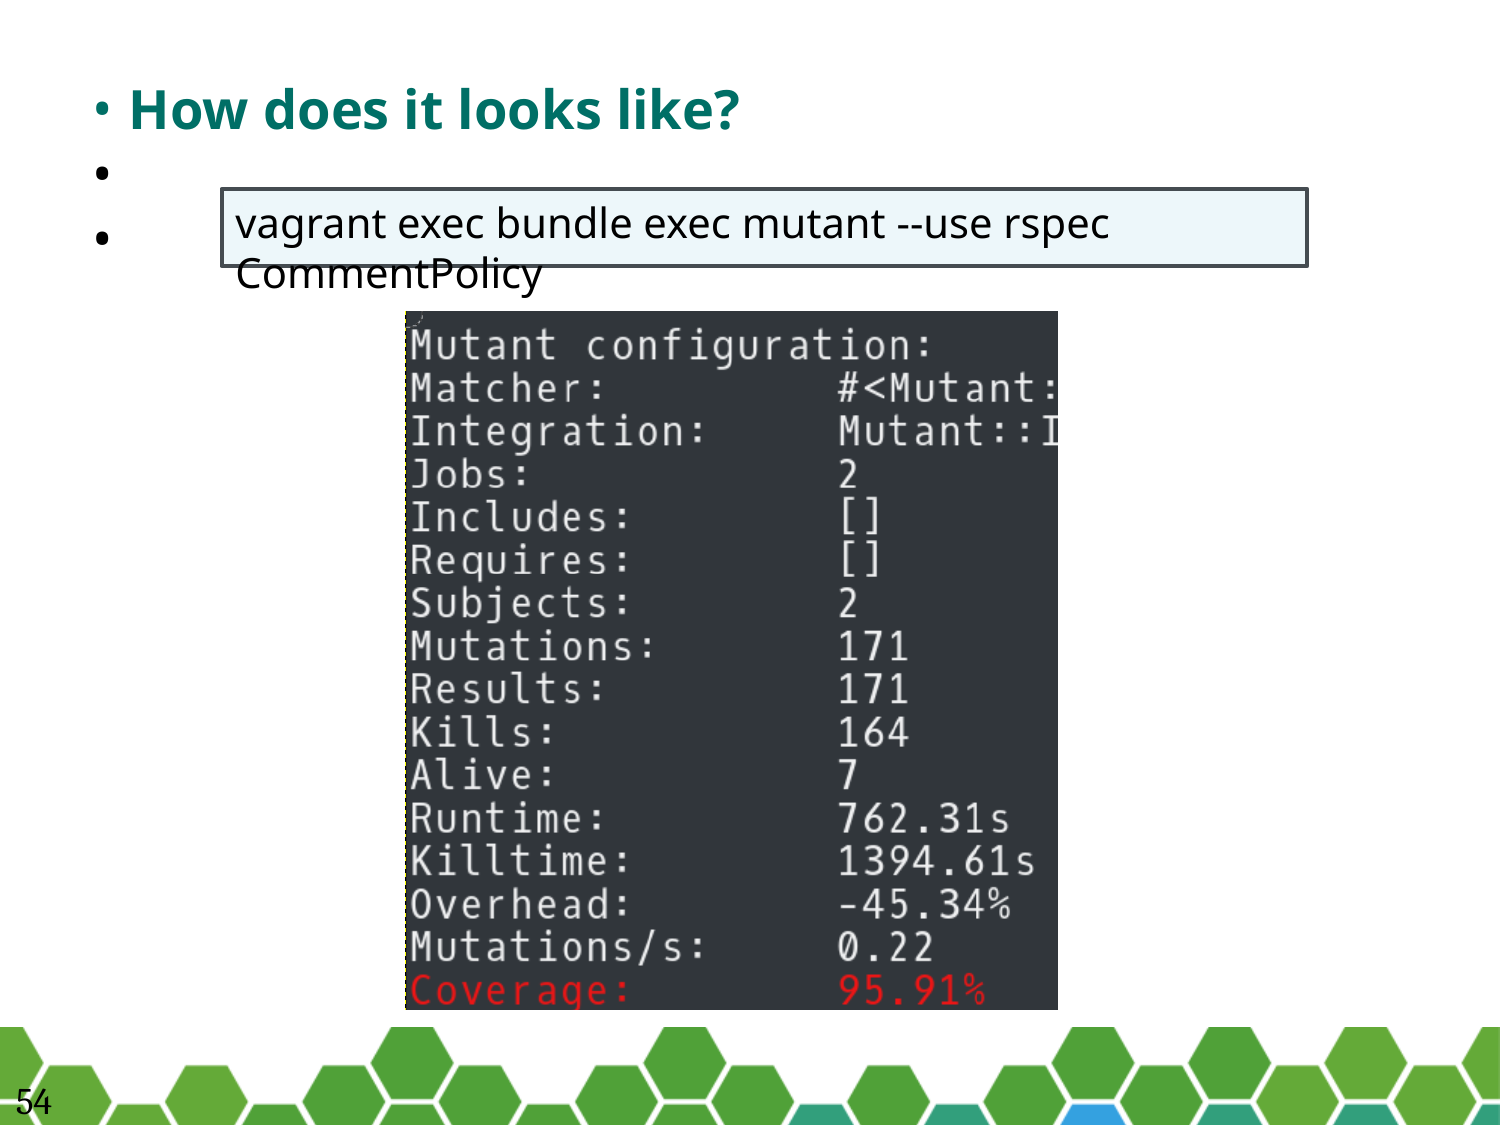

How does it looks like?
vagrant exec bundle exec mutant --use rspec CommentPolicy